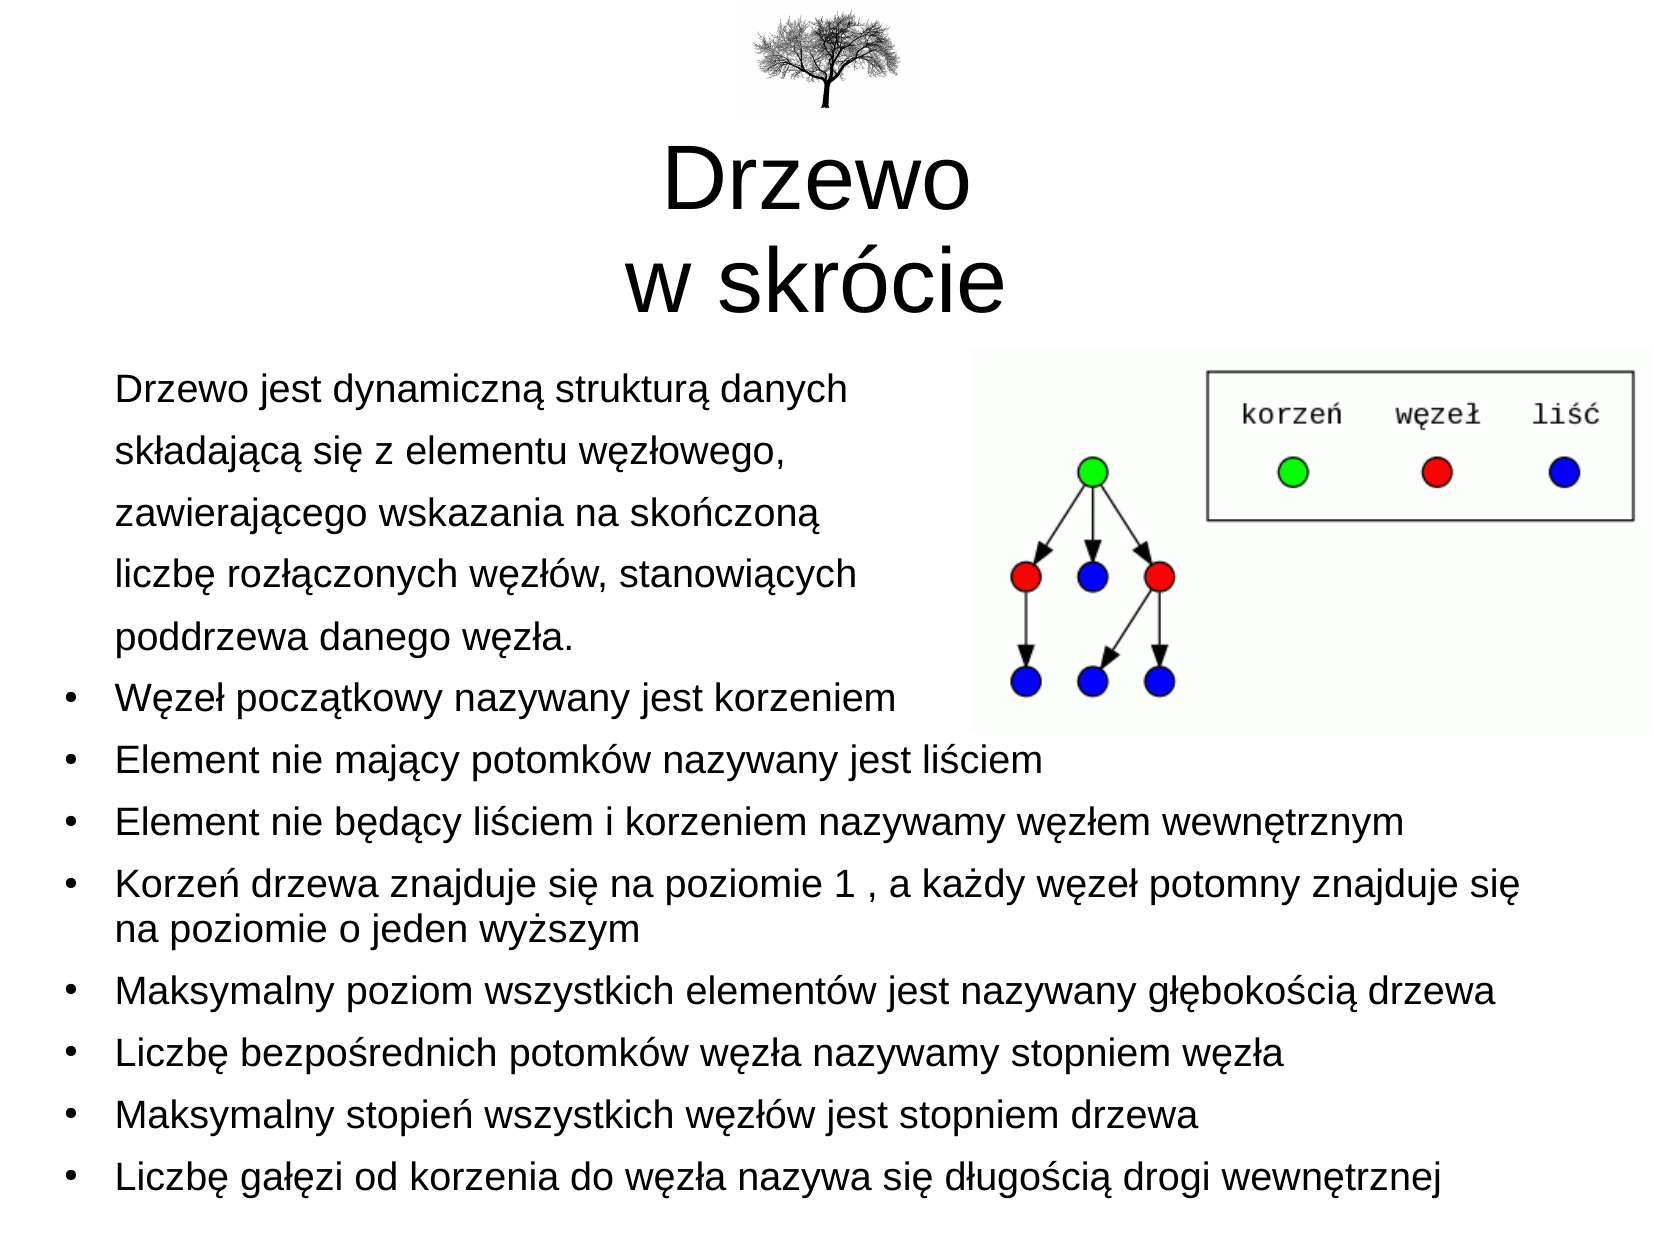

# Drzewo w skrócie
Drzewo jest dynamiczną strukturą danych
składającą się z elementu węzłowego,
zawierającego wskazania na skończoną
liczbę rozłączonych węzłów, stanowiących
poddrzewa danego węzła.
Węzeł początkowy nazywany jest korzeniem
Element nie mający potomków nazywany jest liściem
Element nie będący liściem i korzeniem nazywamy węzłem wewnętrznym
Korzeń drzewa znajduje się na poziomie 1 , a każdy węzeł potomny znajduje się na poziomie o jeden wyższym
Maksymalny poziom wszystkich elementów jest nazywany głębokością drzewa
Liczbę bezpośrednich potomków węzła nazywamy stopniem węzła
Maksymalny stopień wszystkich węzłów jest stopniem drzewa
Liczbę gałęzi od korzenia do węzła nazywa się długością drogi wewnętrznej